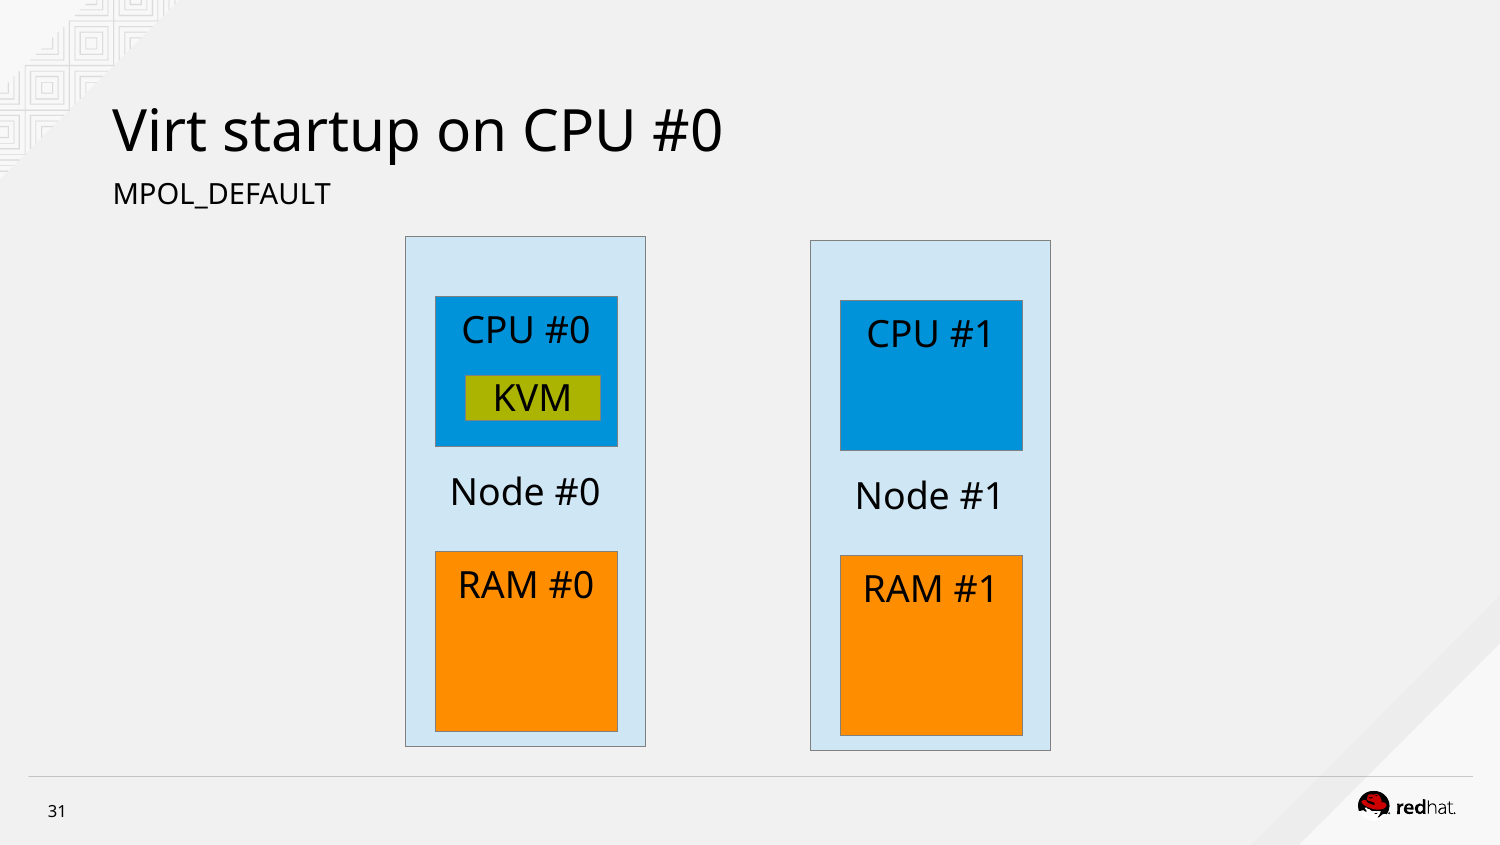

# Virt startup on CPU #0
MPOL_DEFAULT
Node #0
Node #1
CPU #0
CPU #1
KVM
RAM #0
RAM #1
31